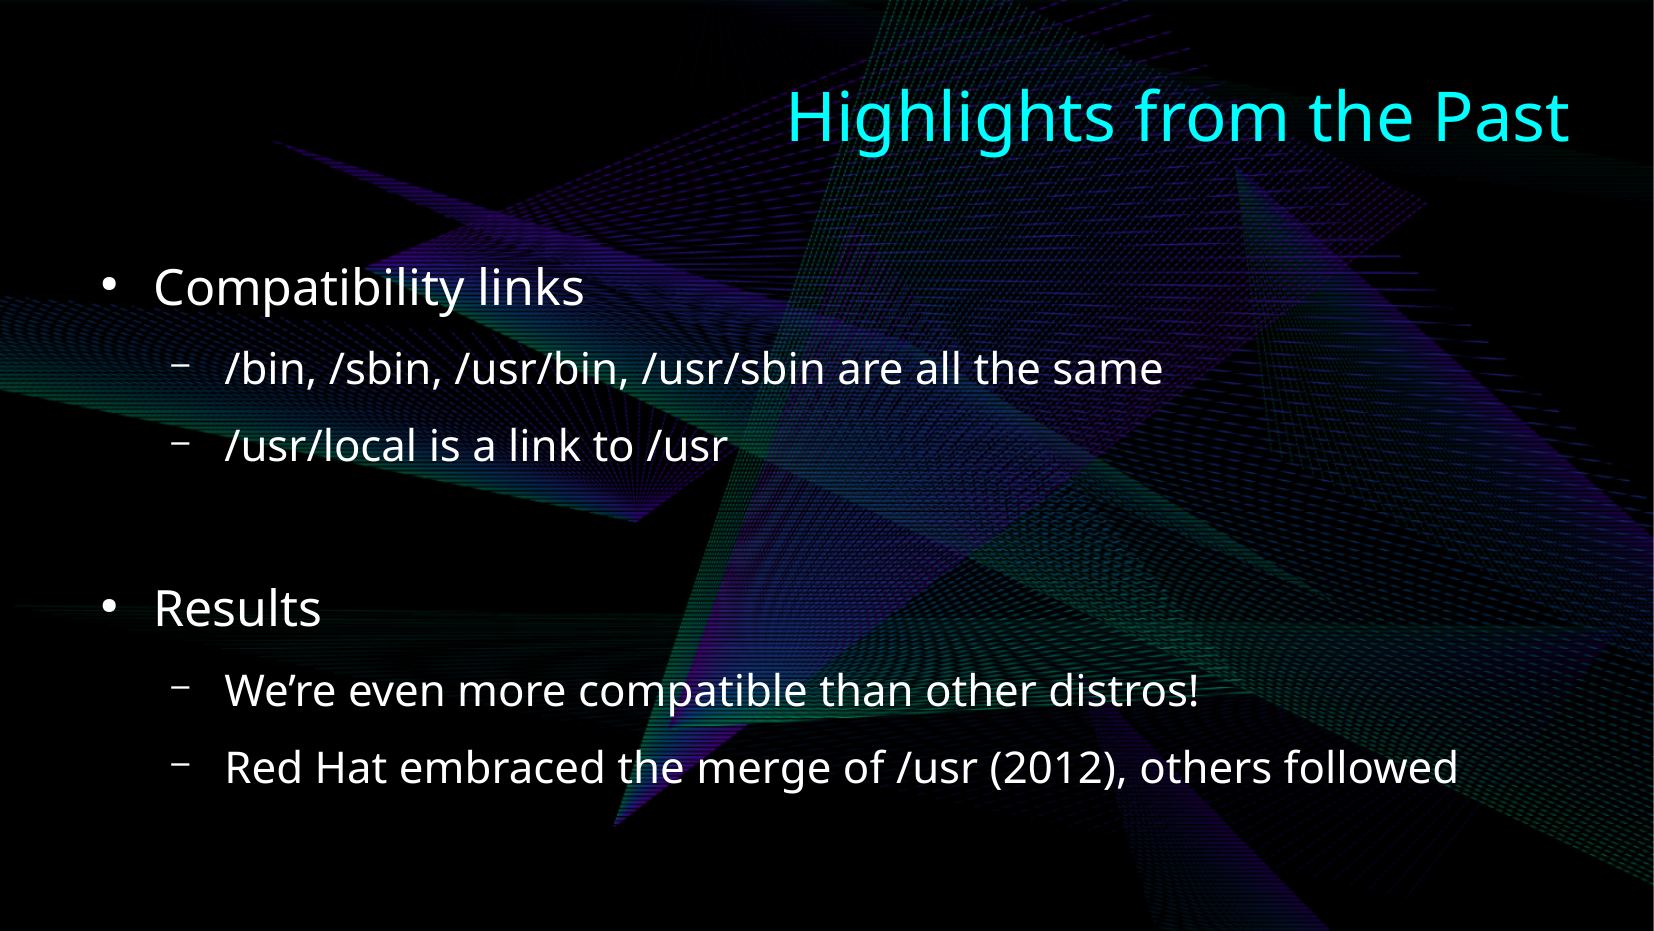

# Highlights from the Past
Compatibility links
/bin, /sbin, /usr/bin, /usr/sbin are all the same
/usr/local is a link to /usr
Results
We’re even more compatible than other distros!
Red Hat embraced the merge of /usr (2012), others followed